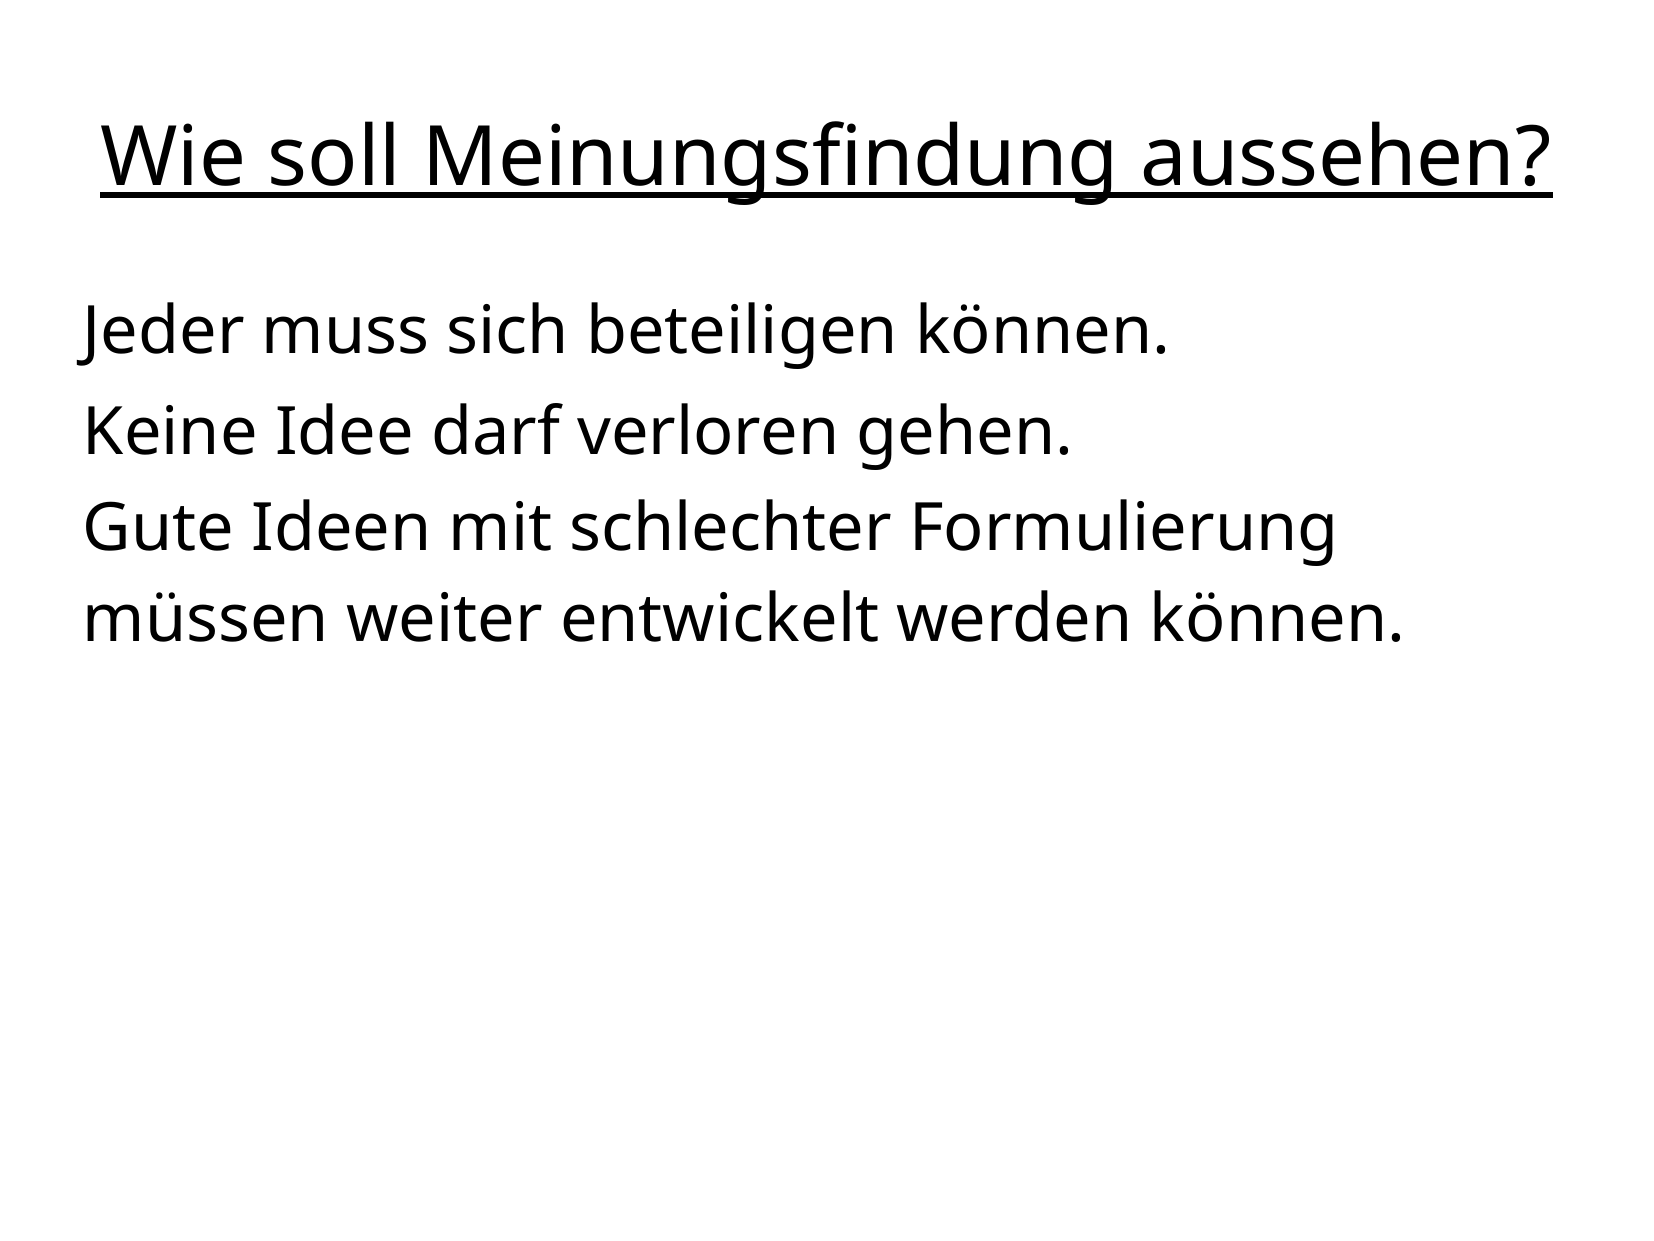

# Wie soll Meinungsfindung aussehen?
Jeder muss sich beteiligen können.
Keine Idee darf verloren gehen.
Gute Ideen mit schlechter Formulierung müssen weiter entwickelt werden können.